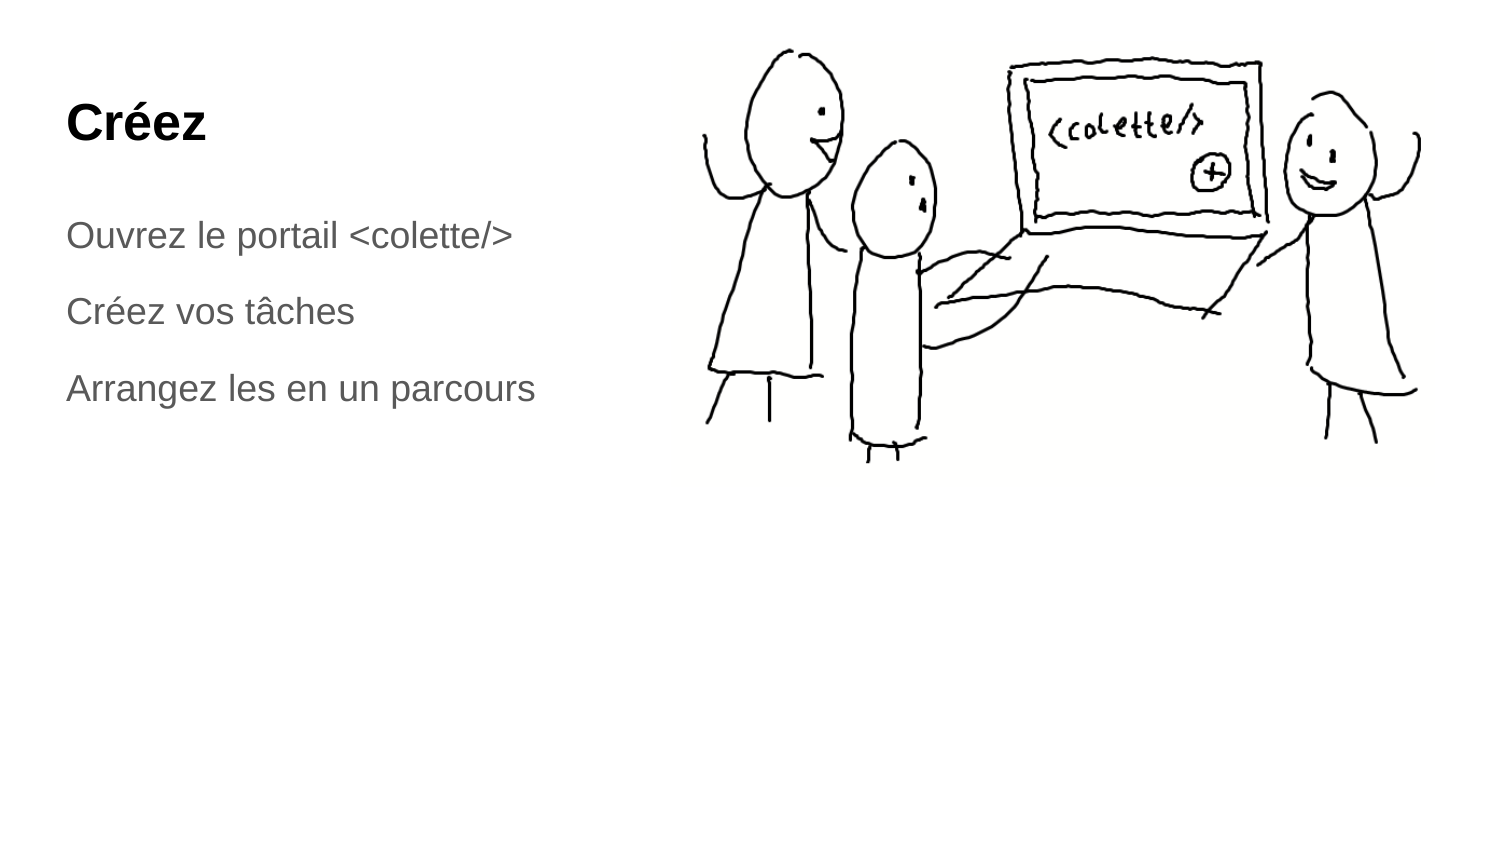

# Créez
Ouvrez le portail <colette/>
Créez vos tâches
Arrangez les en un parcours